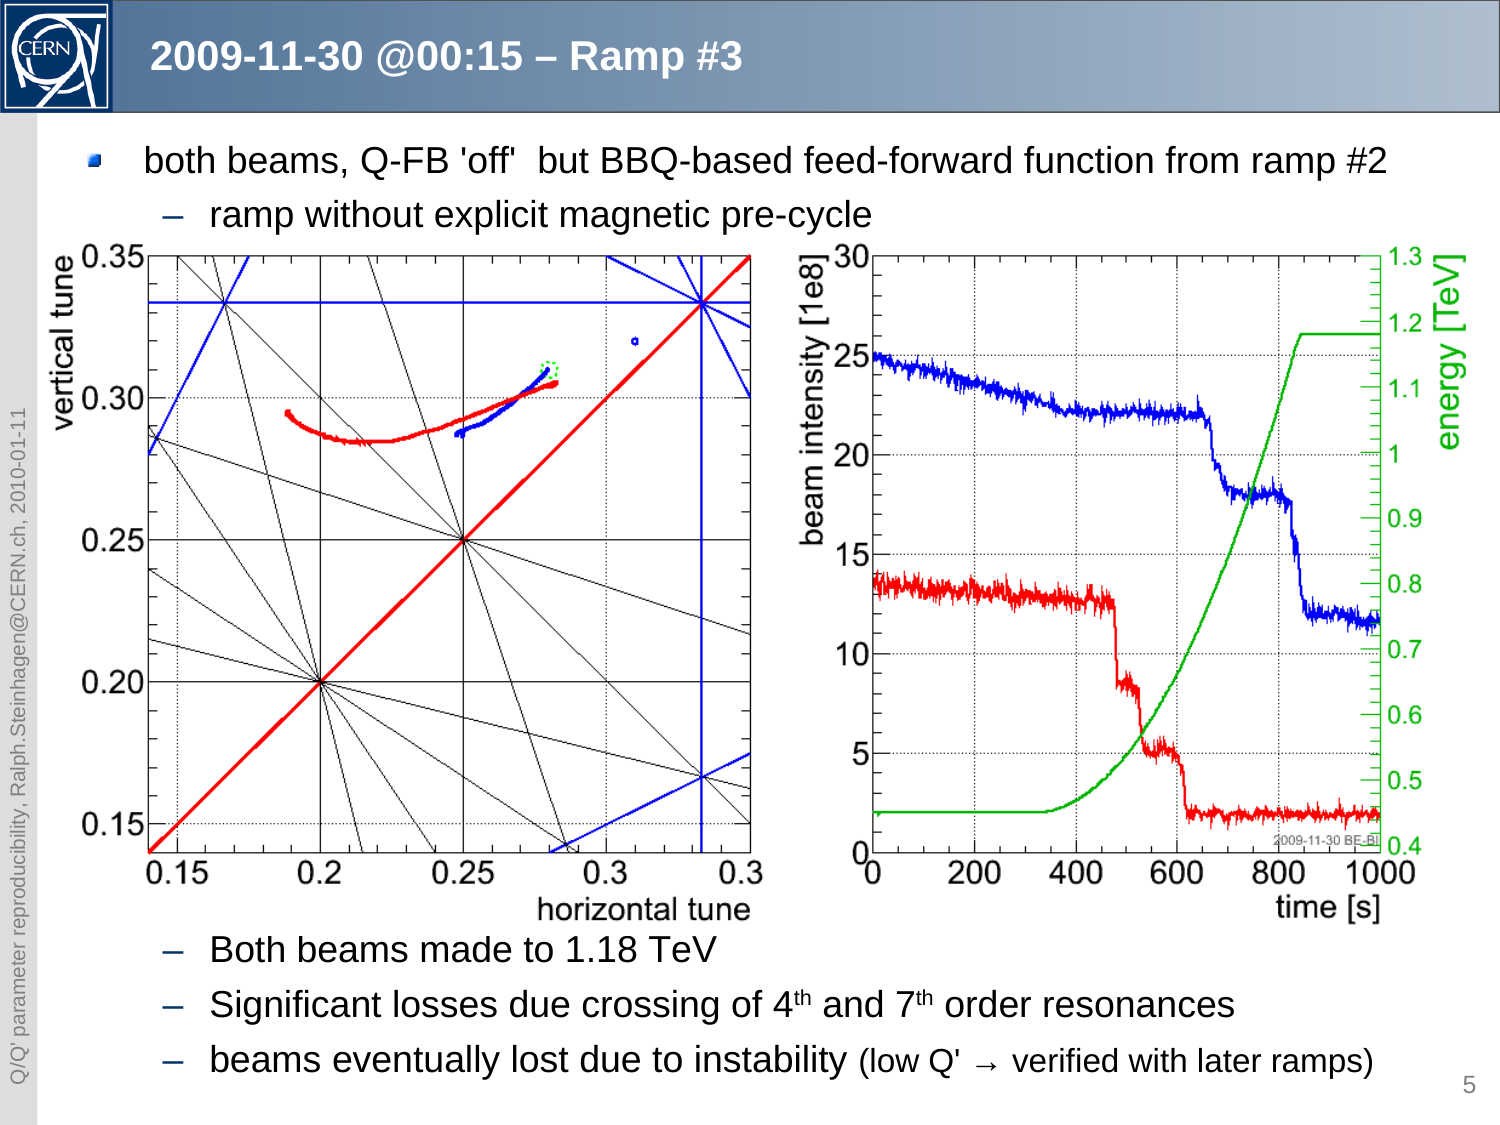

# 2009-11-30 @00:15 – Ramp #3
both beams, Q-FB 'off' but BBQ-based feed-forward function from ramp #2
ramp without explicit magnetic pre-cycle
Both beams made to 1.18 TeV
Significant losses due crossing of 4th and 7th order resonances
beams eventually lost due to instability (low Q' → verified with later ramps)